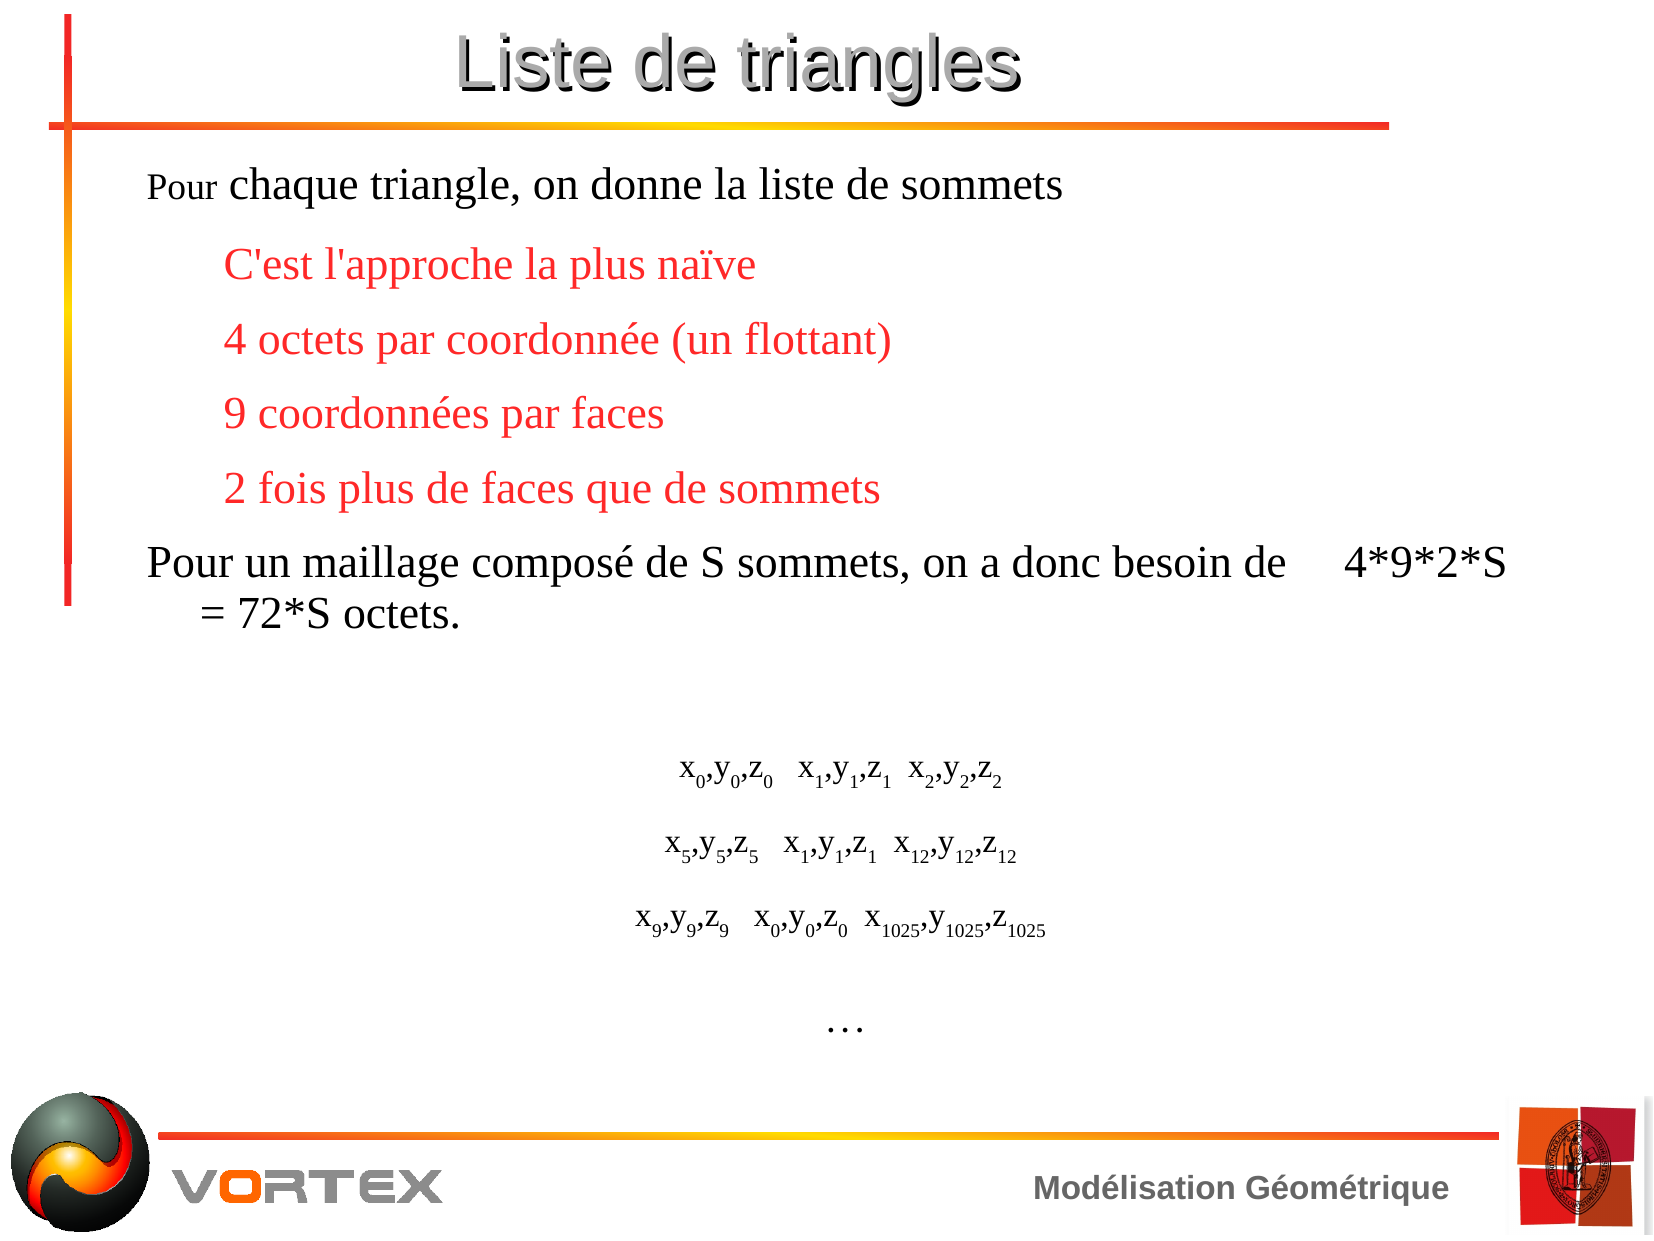

# Liste de triangles
Pour chaque triangle, on donne la liste de sommets
C'est l'approche la plus naïve
4 octets par coordonnée (un flottant)
9 coordonnées par faces
2 fois plus de faces que de sommets
Pour un maillage composé de S sommets, on a donc besoin de 4*9*2*S = 72*S octets.
x0,y0,z0 x1,y1,z1 x2,y2,z2
x5,y5,z5 x1,y1,z1 x12,y12,z12
x9,y9,z9 x0,y0,z0 x1025,y1025,z1025
 . . .